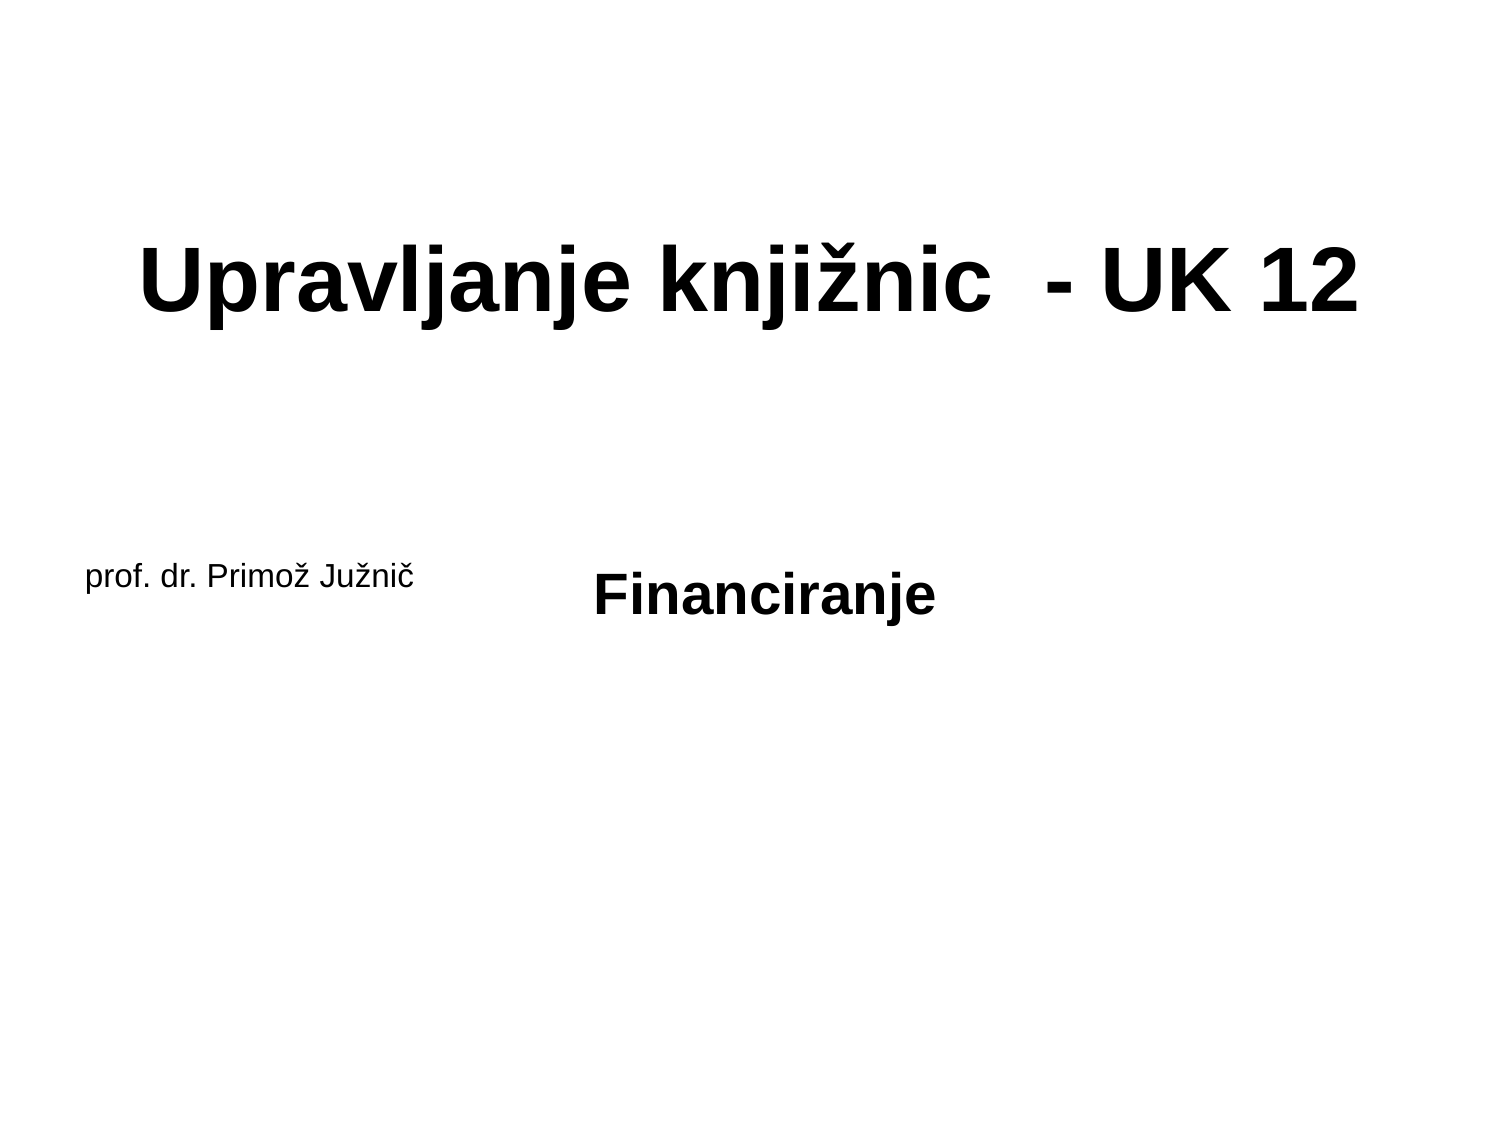

Upravljanje knjižnic - UK 12
Financiranje
# prof. dr. Primož Južnič